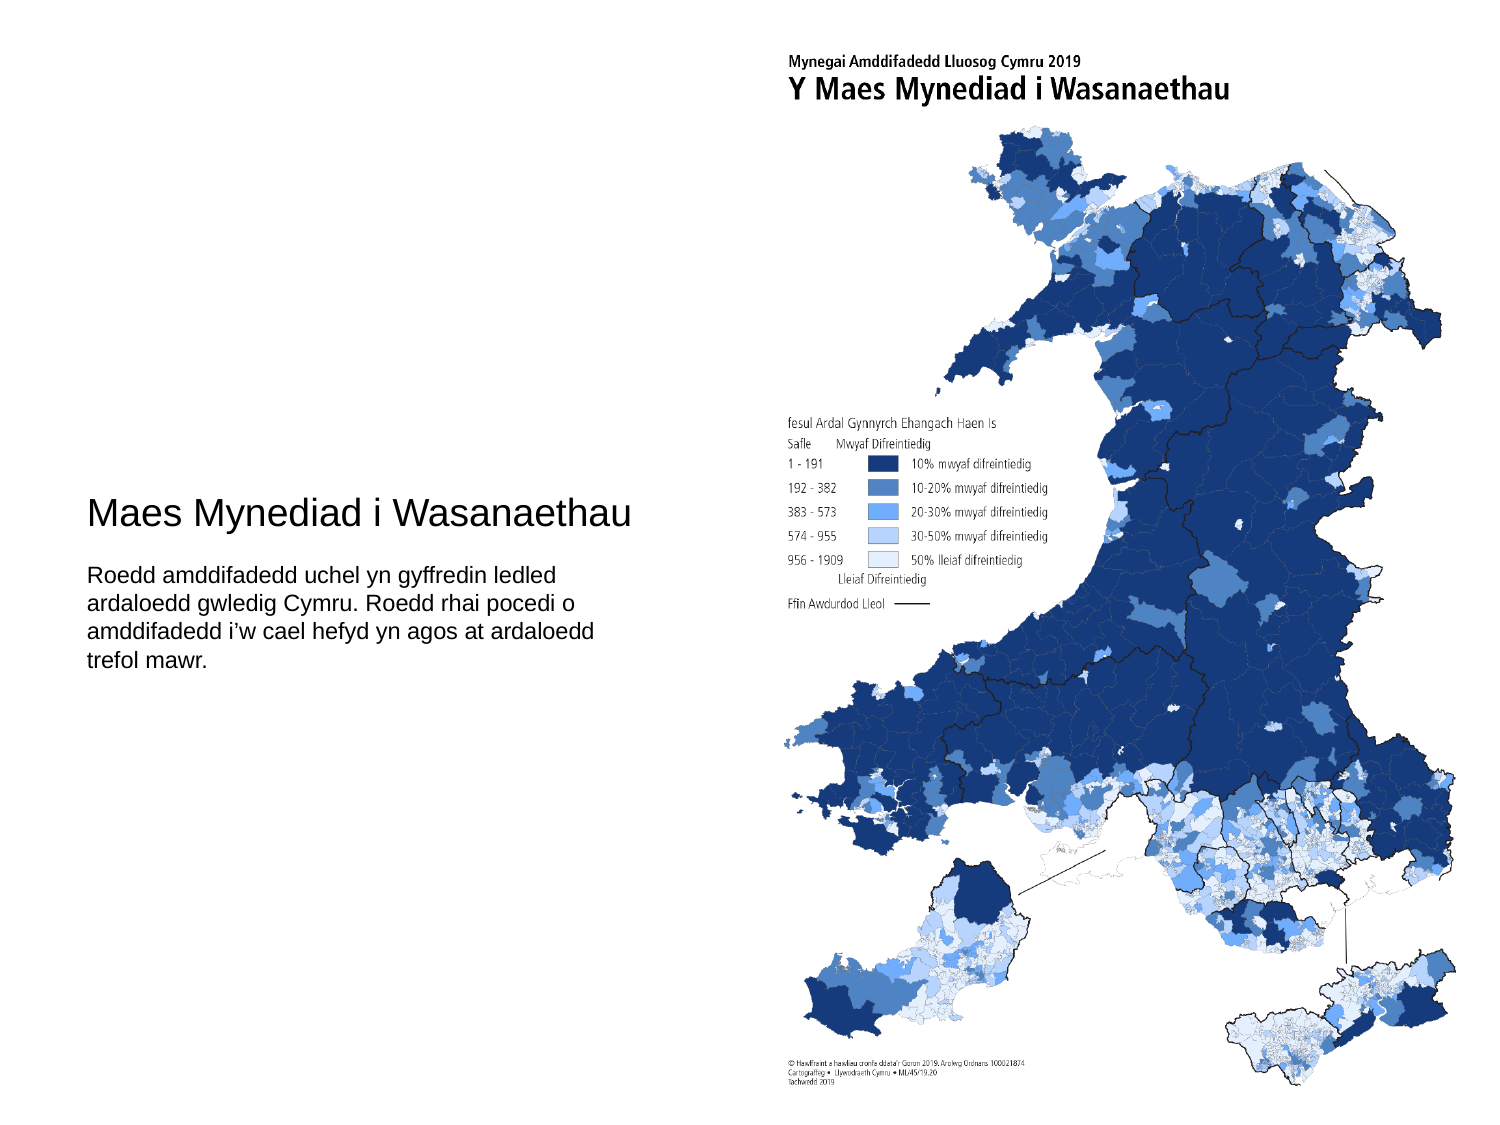

# Maes Mynediad i Wasanaethau Roedd amddifadedd uchel yn gyffredin ledled ardaloedd gwledig Cymru. Roedd rhai pocedi o amddifadedd i’w cael hefyd yn agos at ardaloedd trefol mawr.